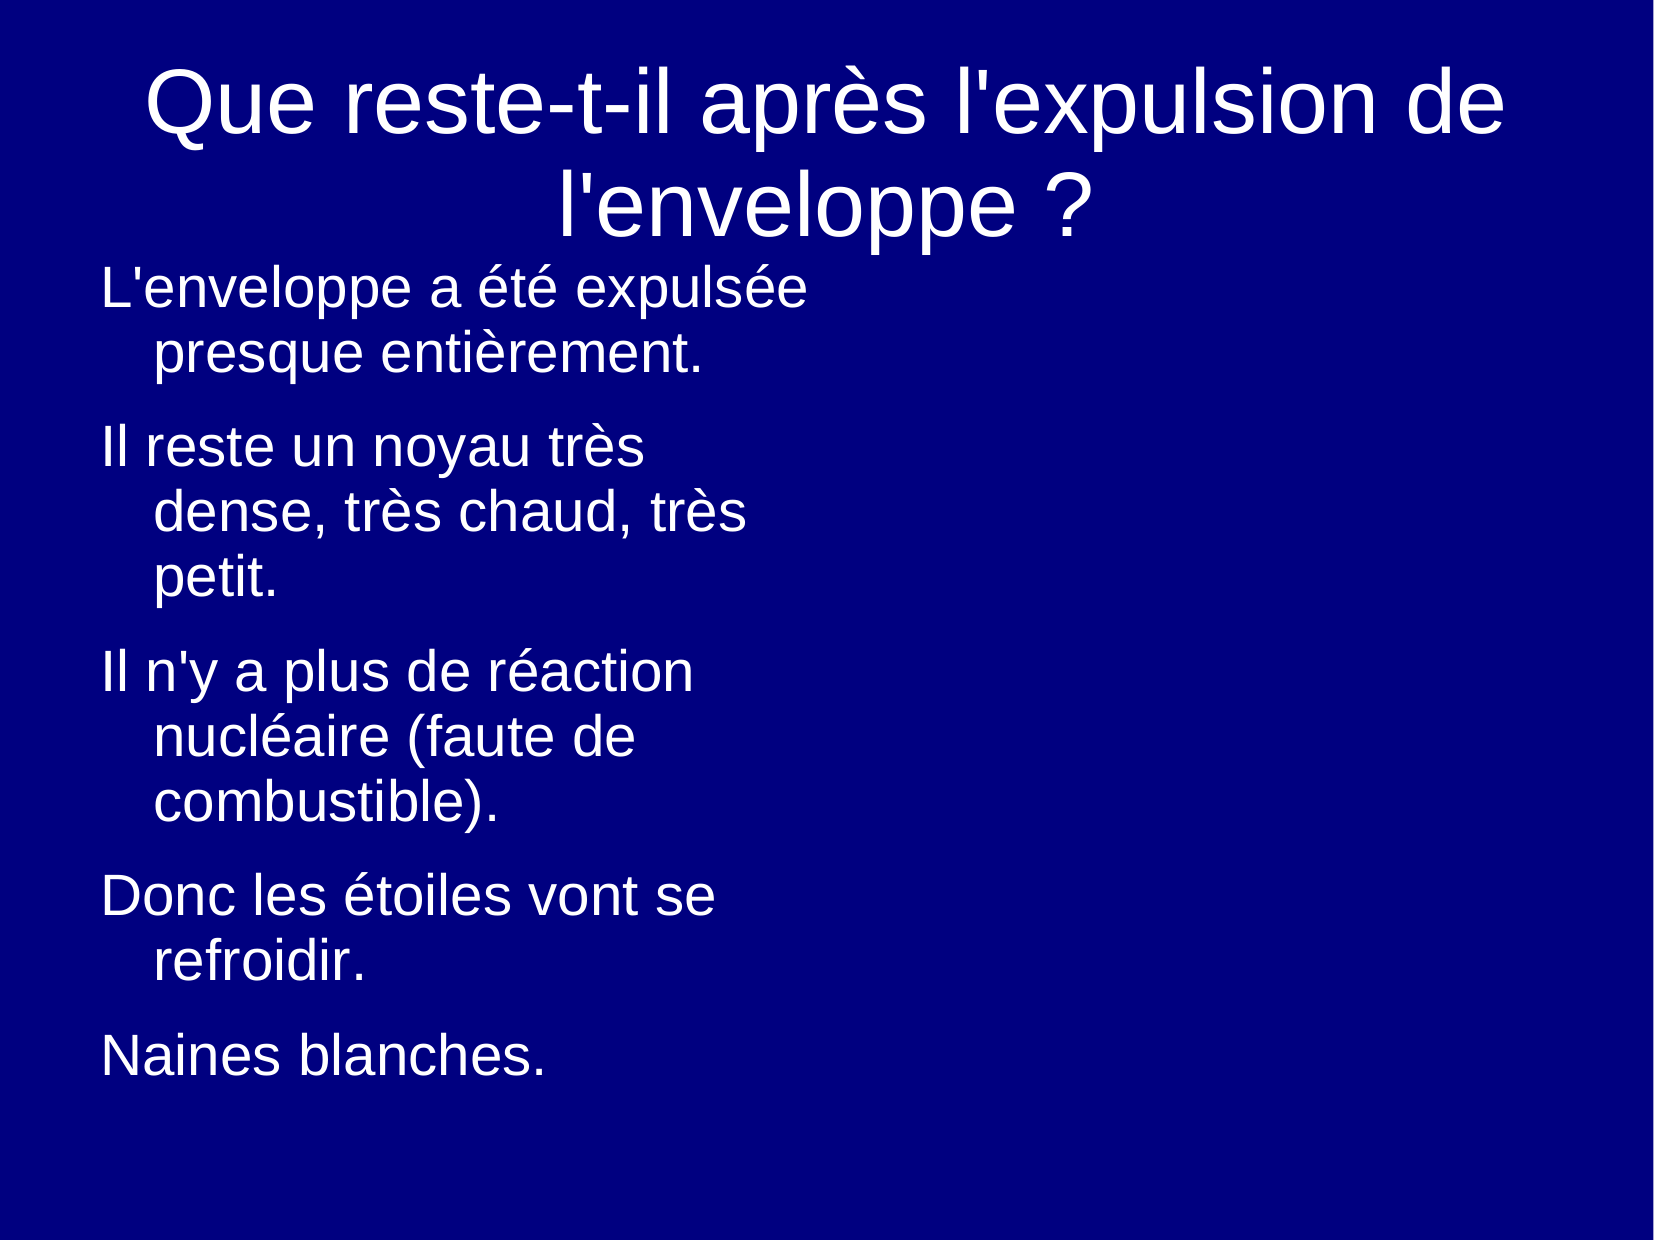

# Que reste-t-il après l'expulsion de l'enveloppe ?
L'enveloppe a été expulsée presque entièrement.
Il reste un noyau très dense, très chaud, très petit.
Il n'y a plus de réaction nucléaire (faute de combustible).
Donc les étoiles vont se refroidir.
Naines blanches.